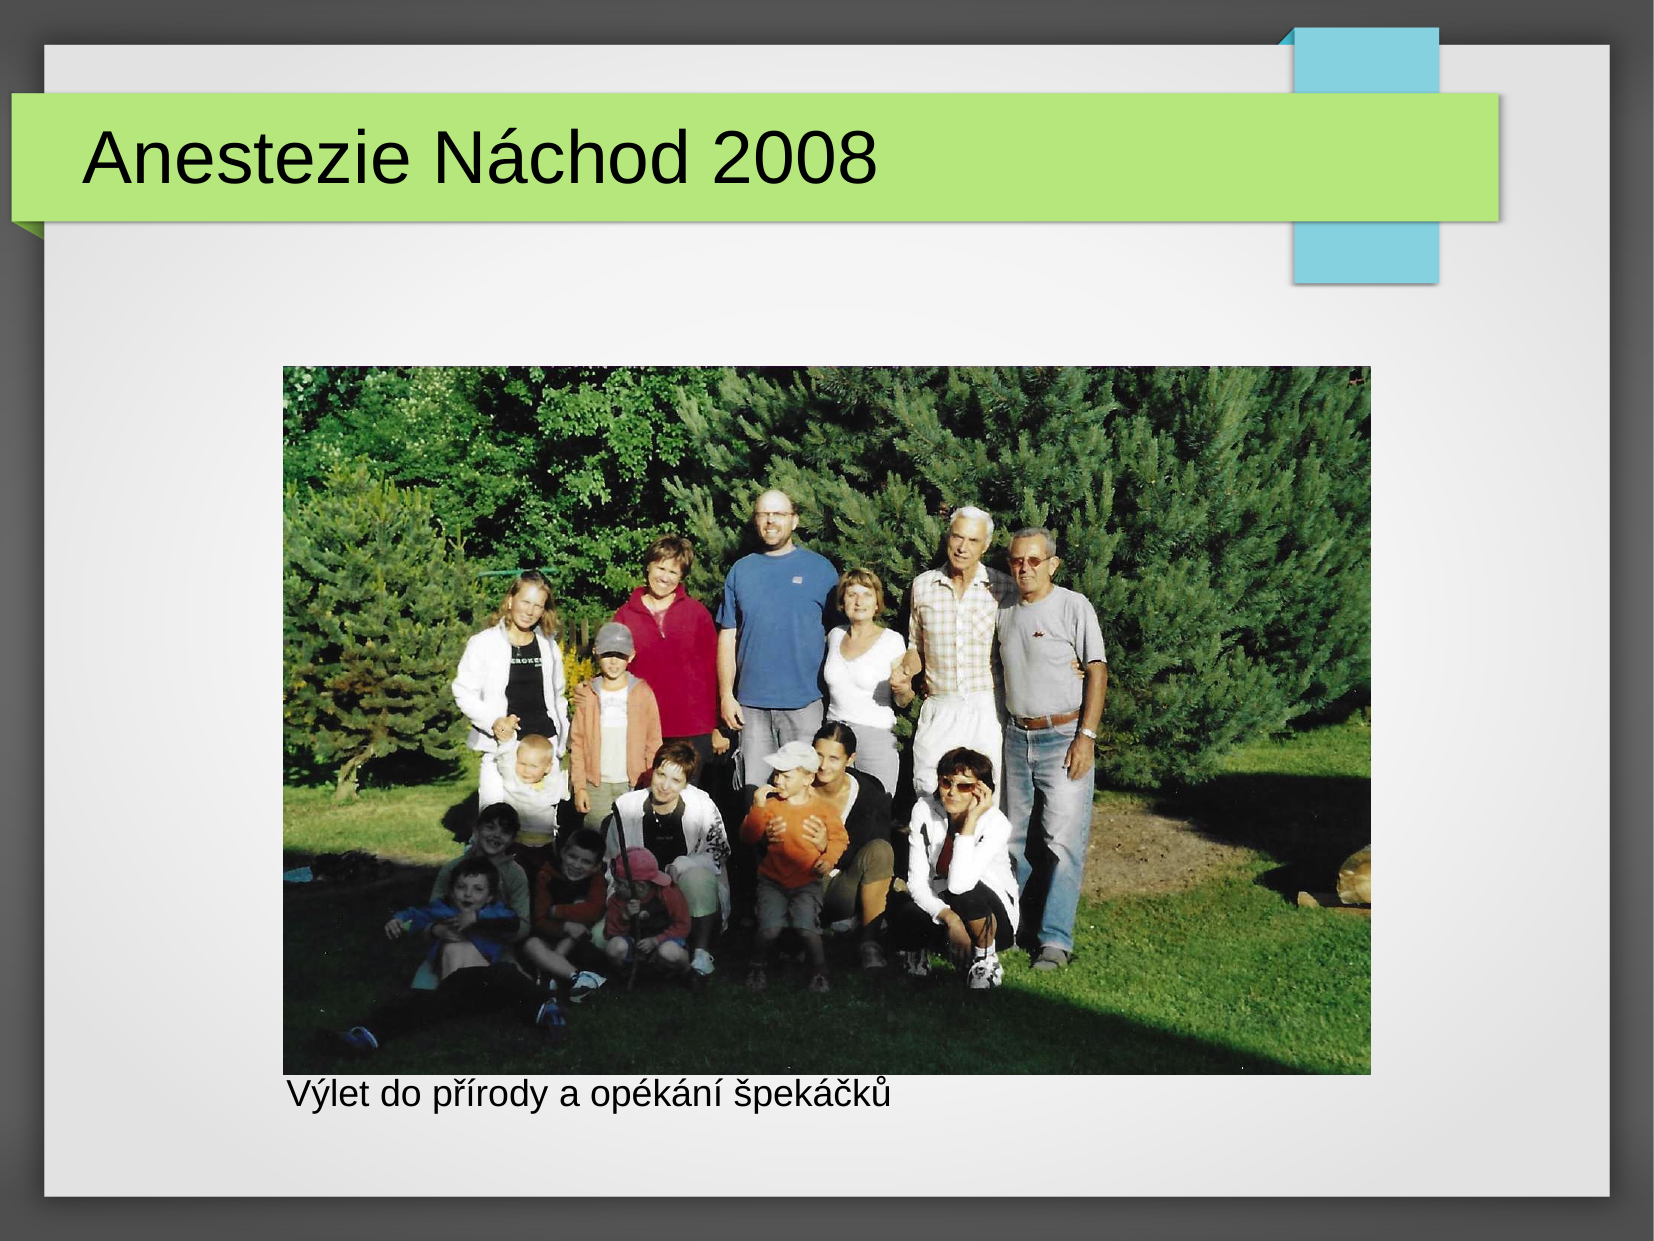

# Anestezie Náchod 2008
Výlet do přírody a opékání špekáčků